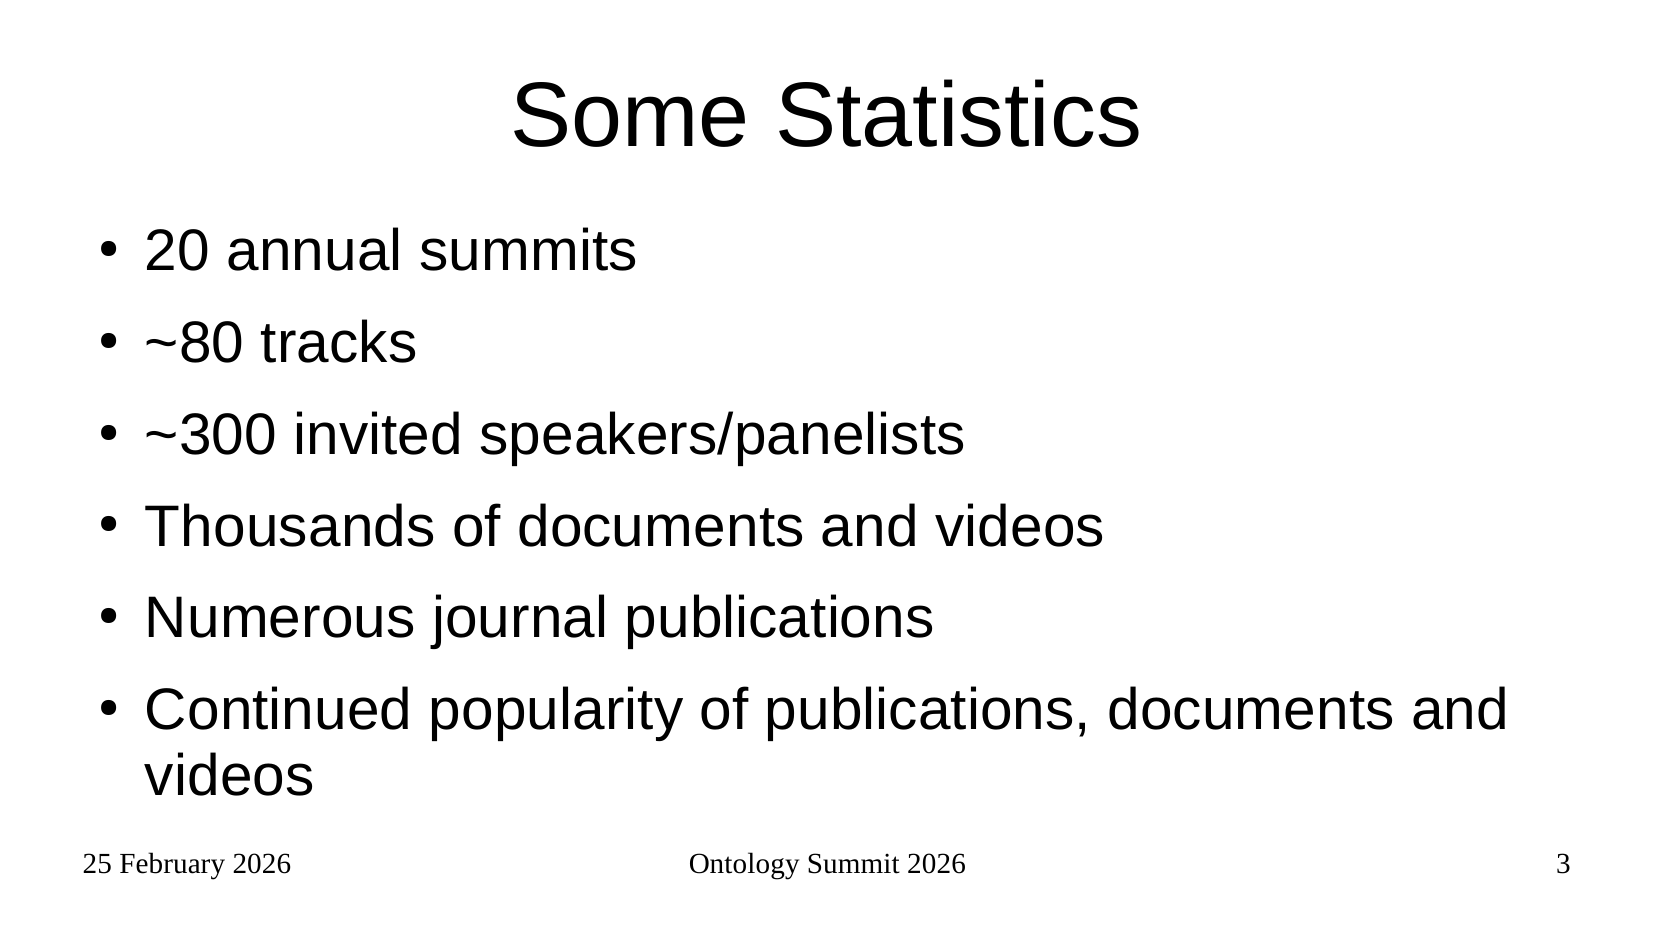

# Some Statistics
20 annual summits
~80 tracks
~300 invited speakers/panelists
Thousands of documents and videos
Numerous journal publications
Continued popularity of publications, documents and videos
25 February 2026
Ontology Summit 2026
3